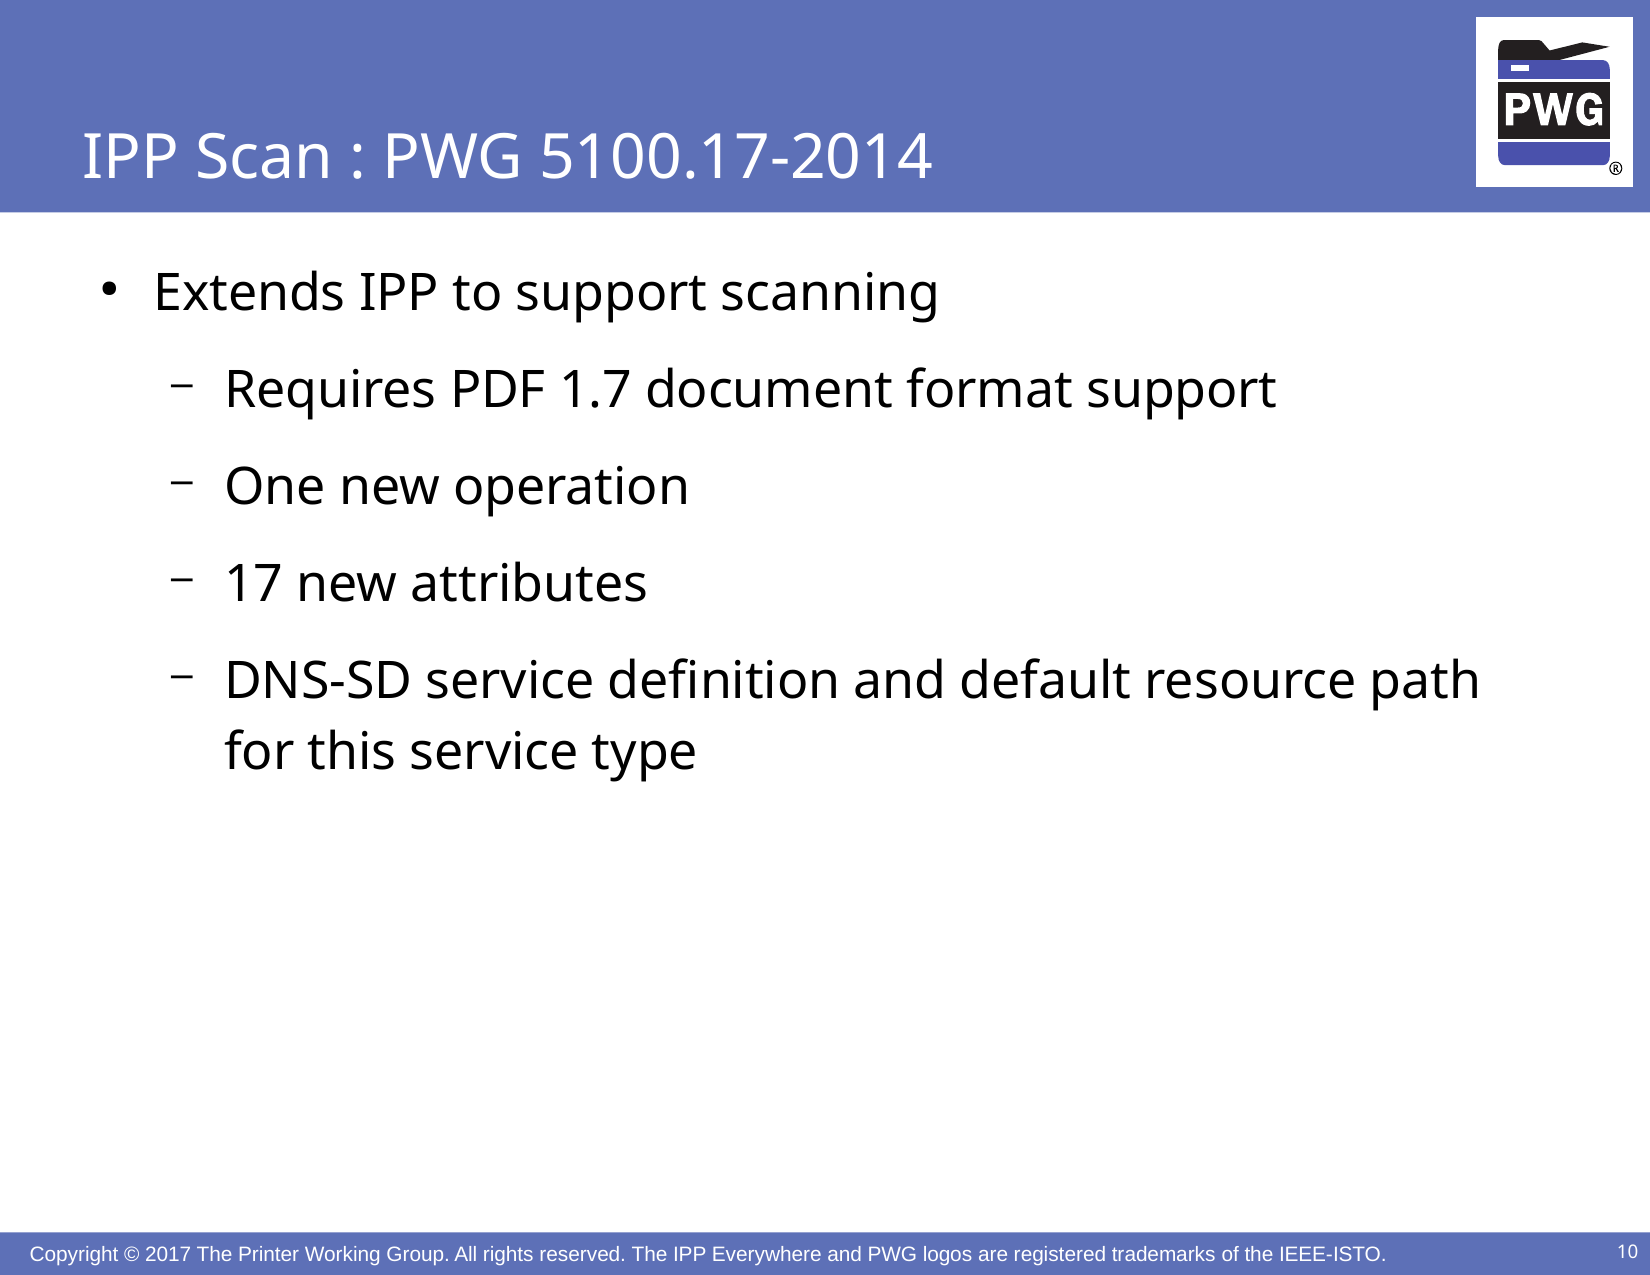

# IPP Scan : PWG 5100.17-2014
Extends IPP to support scanning
Requires PDF 1.7 document format support
One new operation
17 new attributes
DNS-SD service definition and default resource path for this service type